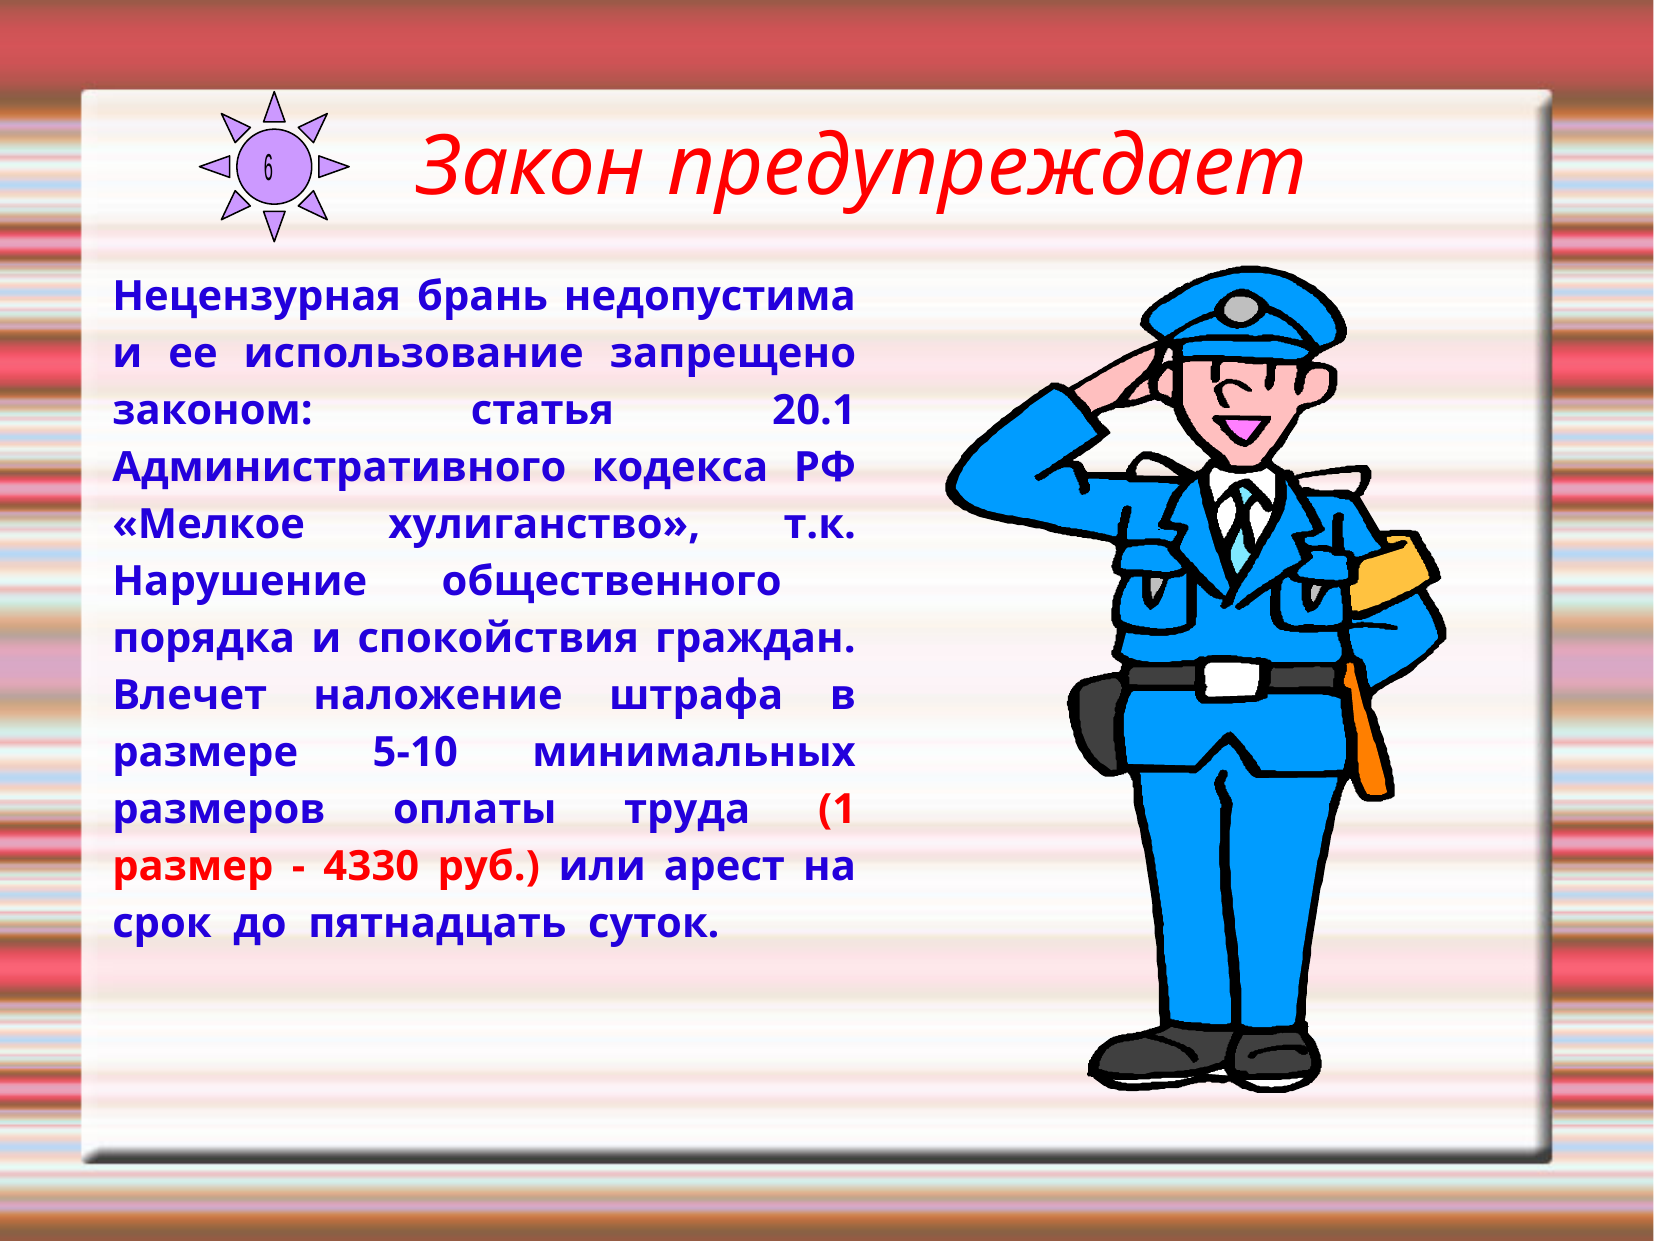

# Закон предупреждает
Нецензурная брань недопустима и ее использование запрещено законом: статья 20.1 Административного кодекса РФ «Мелкое хулиганство», т.к. Нарушение общественного порядка и спокойствия граждан. Влечет наложение штрафа в размере 5-10 минимальных размеров оплаты труда (1 размер - 4330 руб.) или арест на срок до пятнадцать суток.